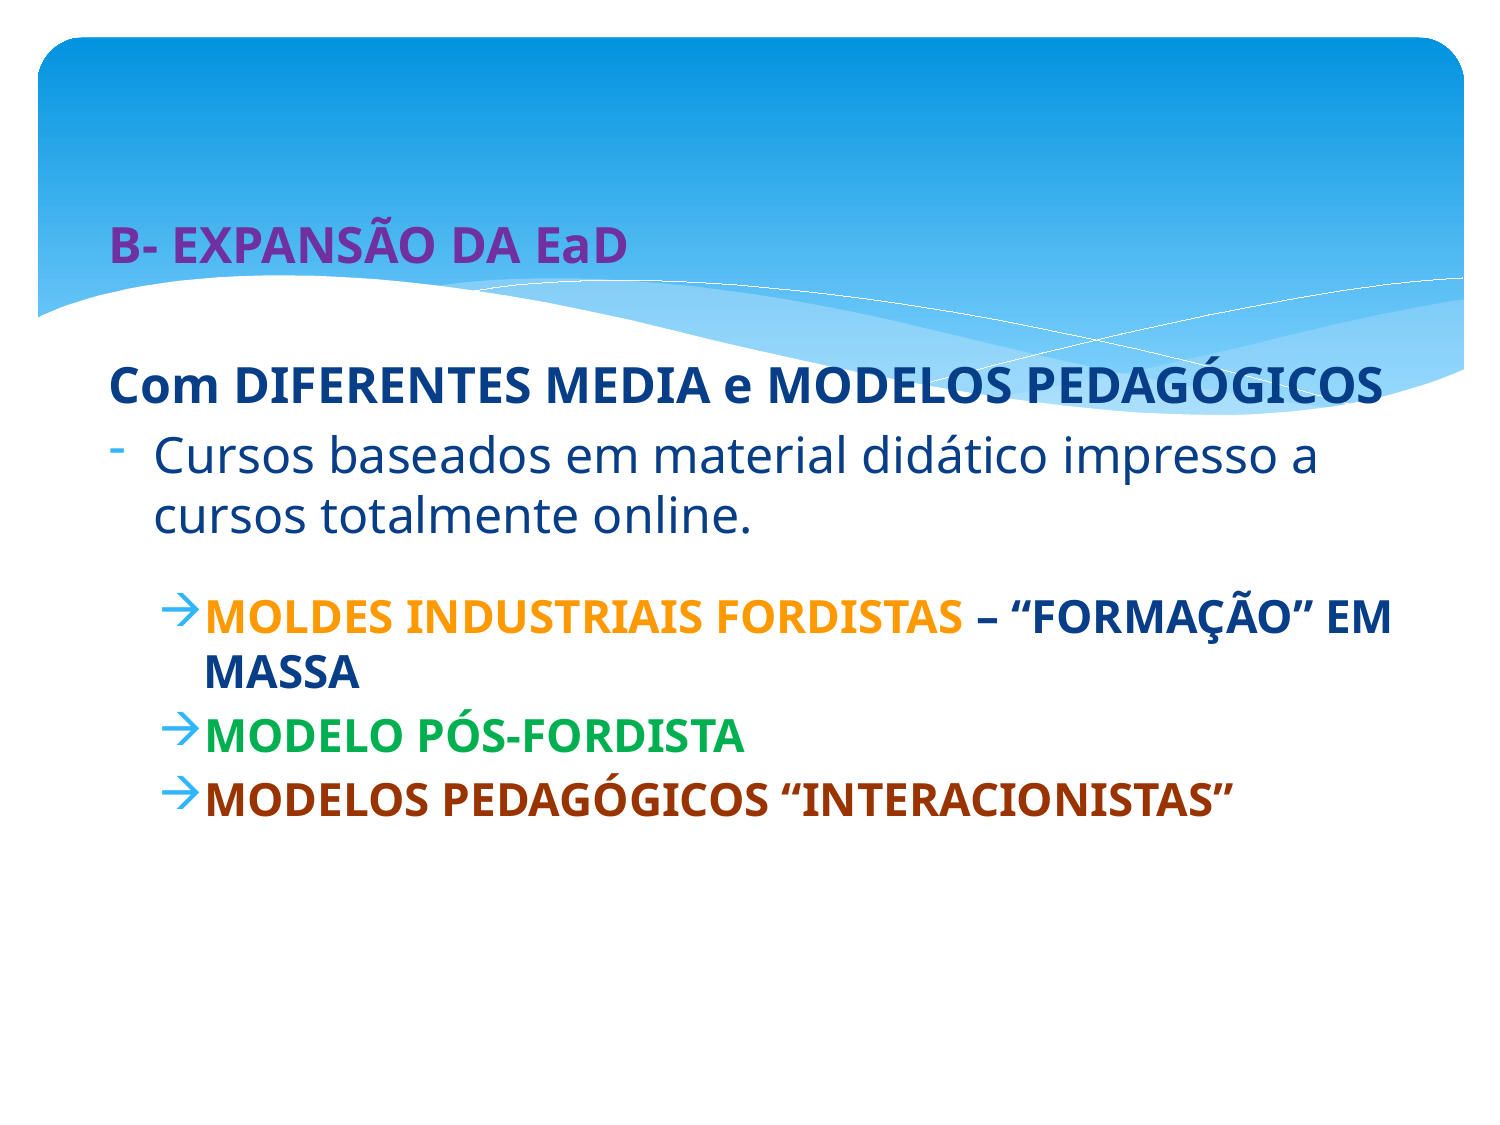

# B- EXPANSÃO DA EaD
Com DIFERENTES MEDIA e MODELOS PEDAGÓGICOS
Cursos baseados em material didático impresso a cursos totalmente online.
MOLDES INDUSTRIAIS FORDISTAS – “FORMAÇÃO” EM MASSA
MODELO PÓS-FORDISTA
MODELOS PEDAGÓGICOS “INTERACIONISTAS”